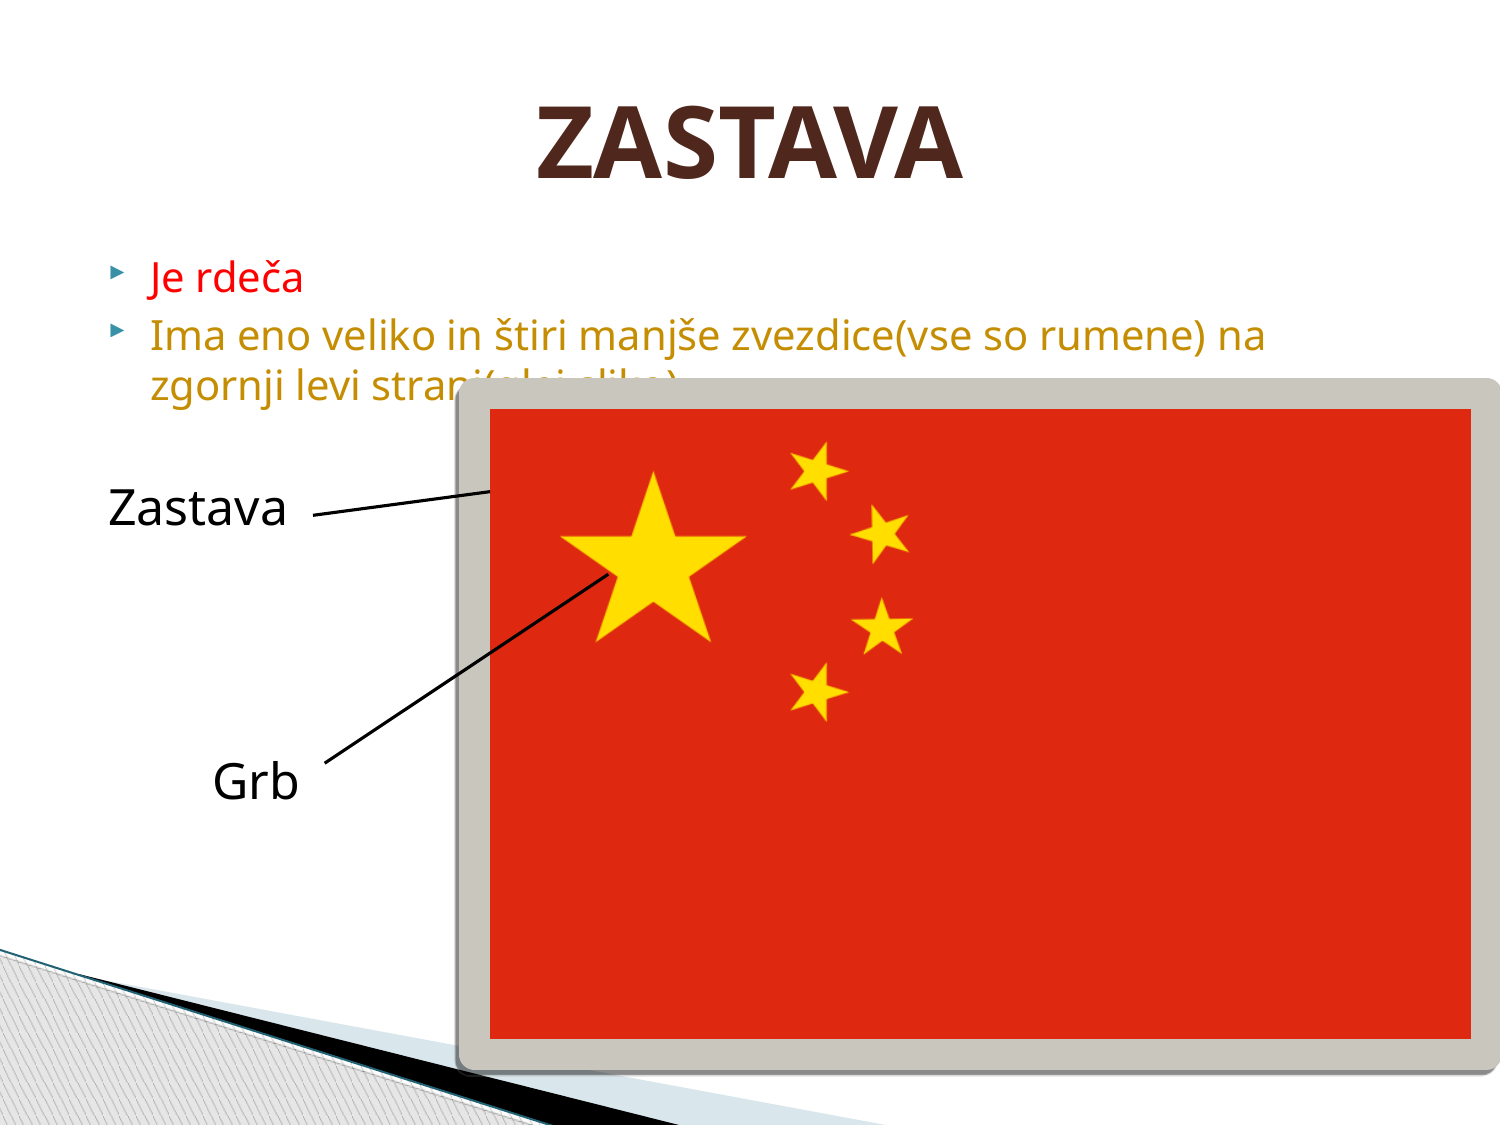

# ZASTAVA
Je rdeča
Ima eno veliko in štiri manjše zvezdice(vse so rumene) na zgornji levi strani(glej sliko).
Zastava
 Grb